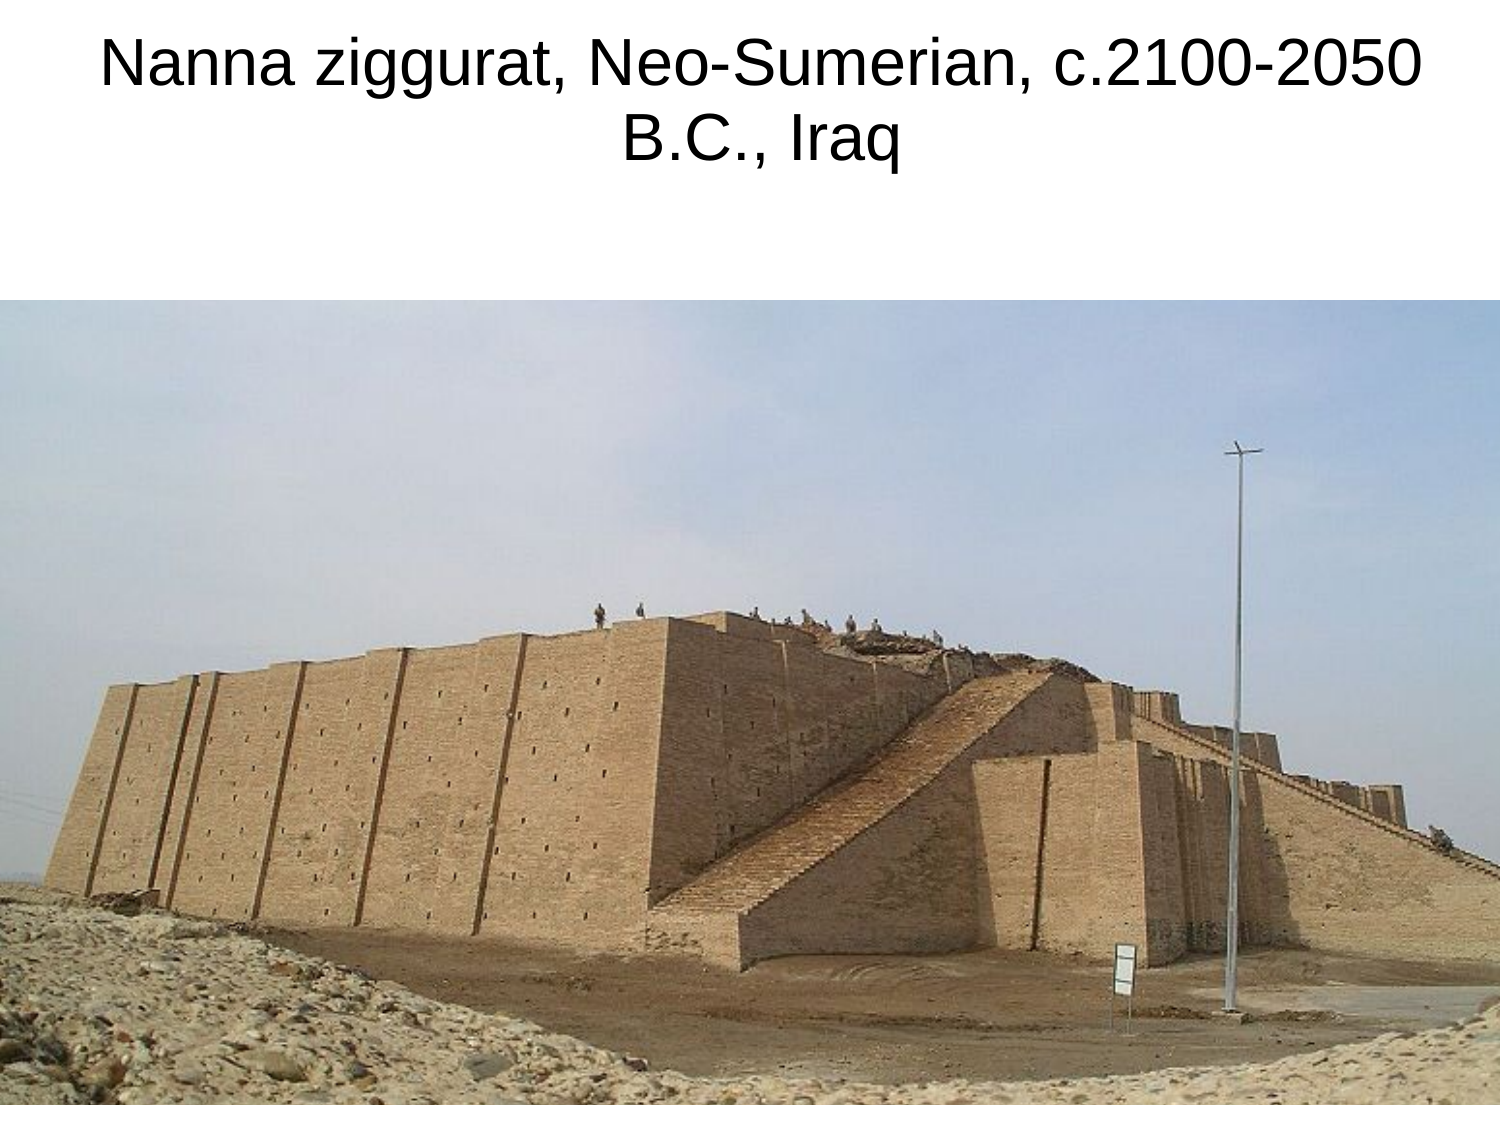

# Nanna ziggurat, Neo-Sumerian, c.2100-2050 B.C., Iraq